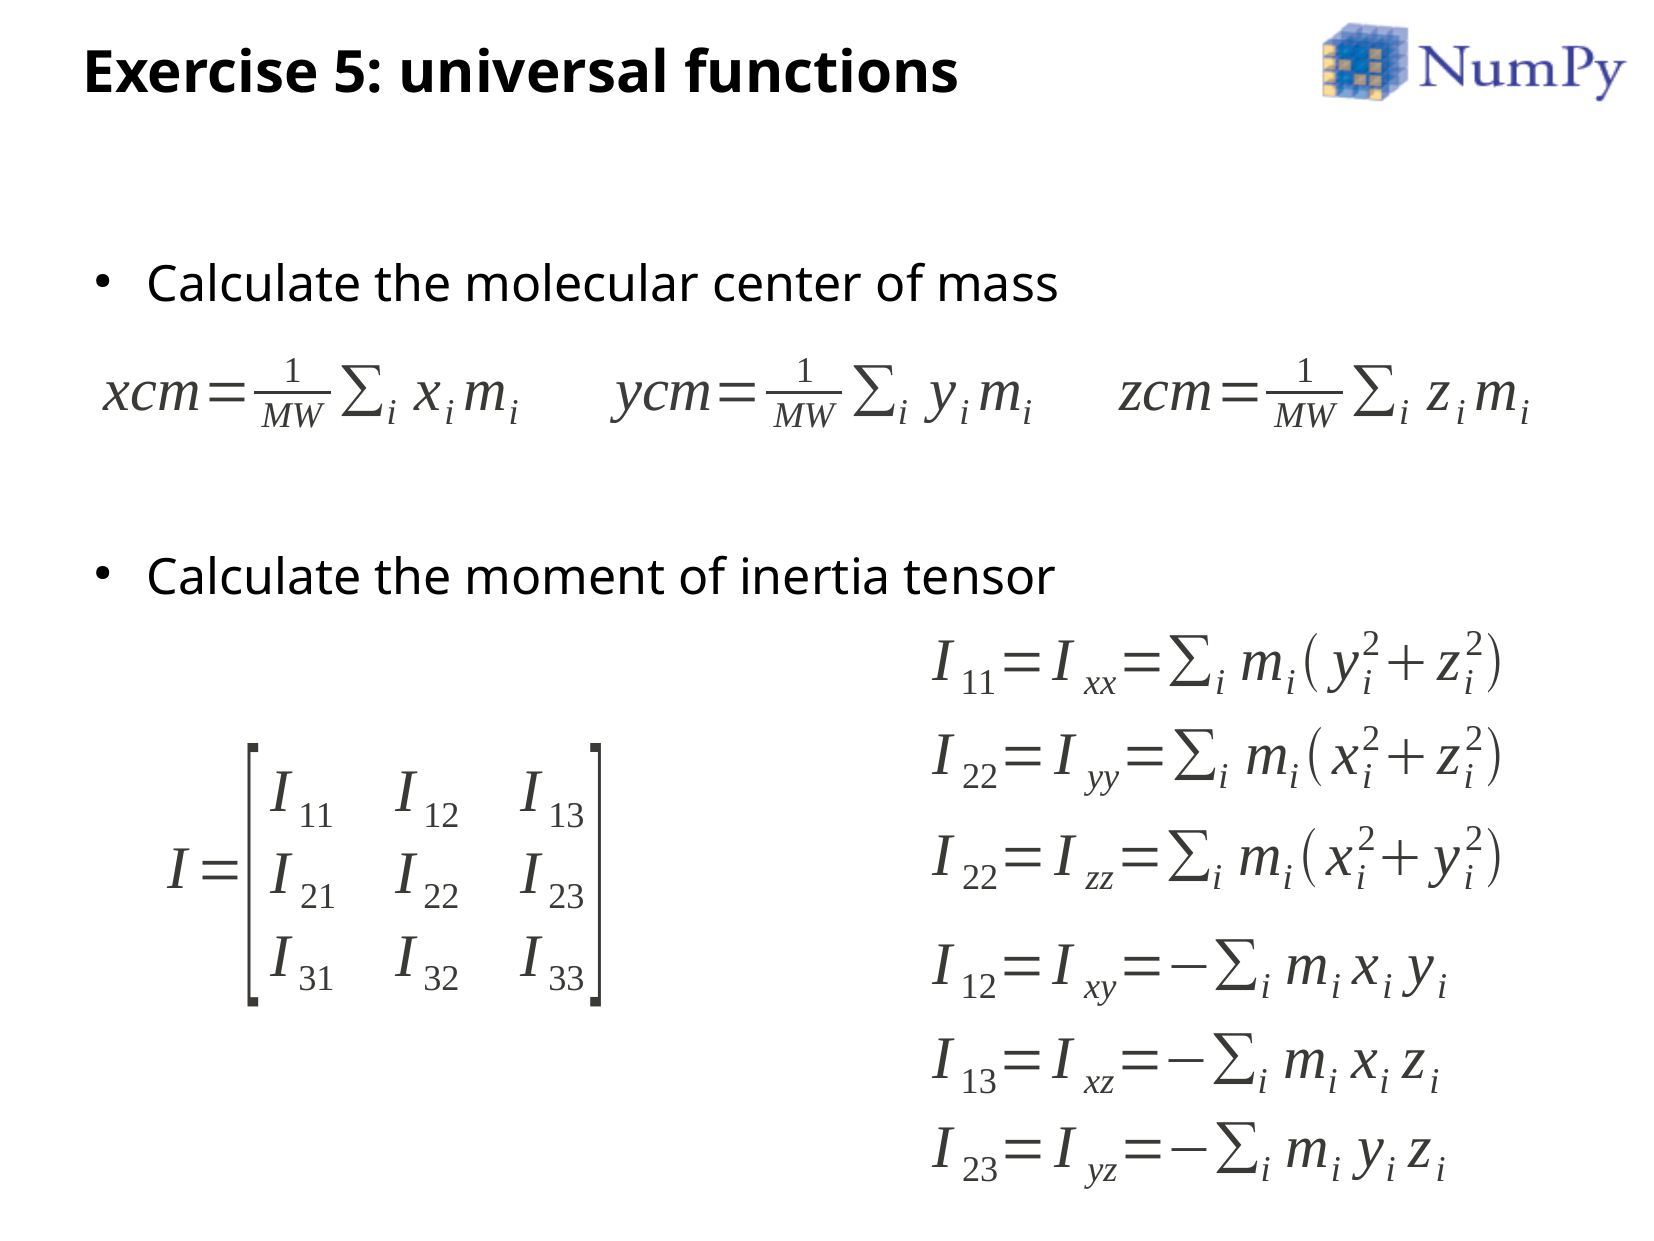

# Exercise 5: universal functions
Calculate the molecular center of mass
Calculate the moment of inertia tensor